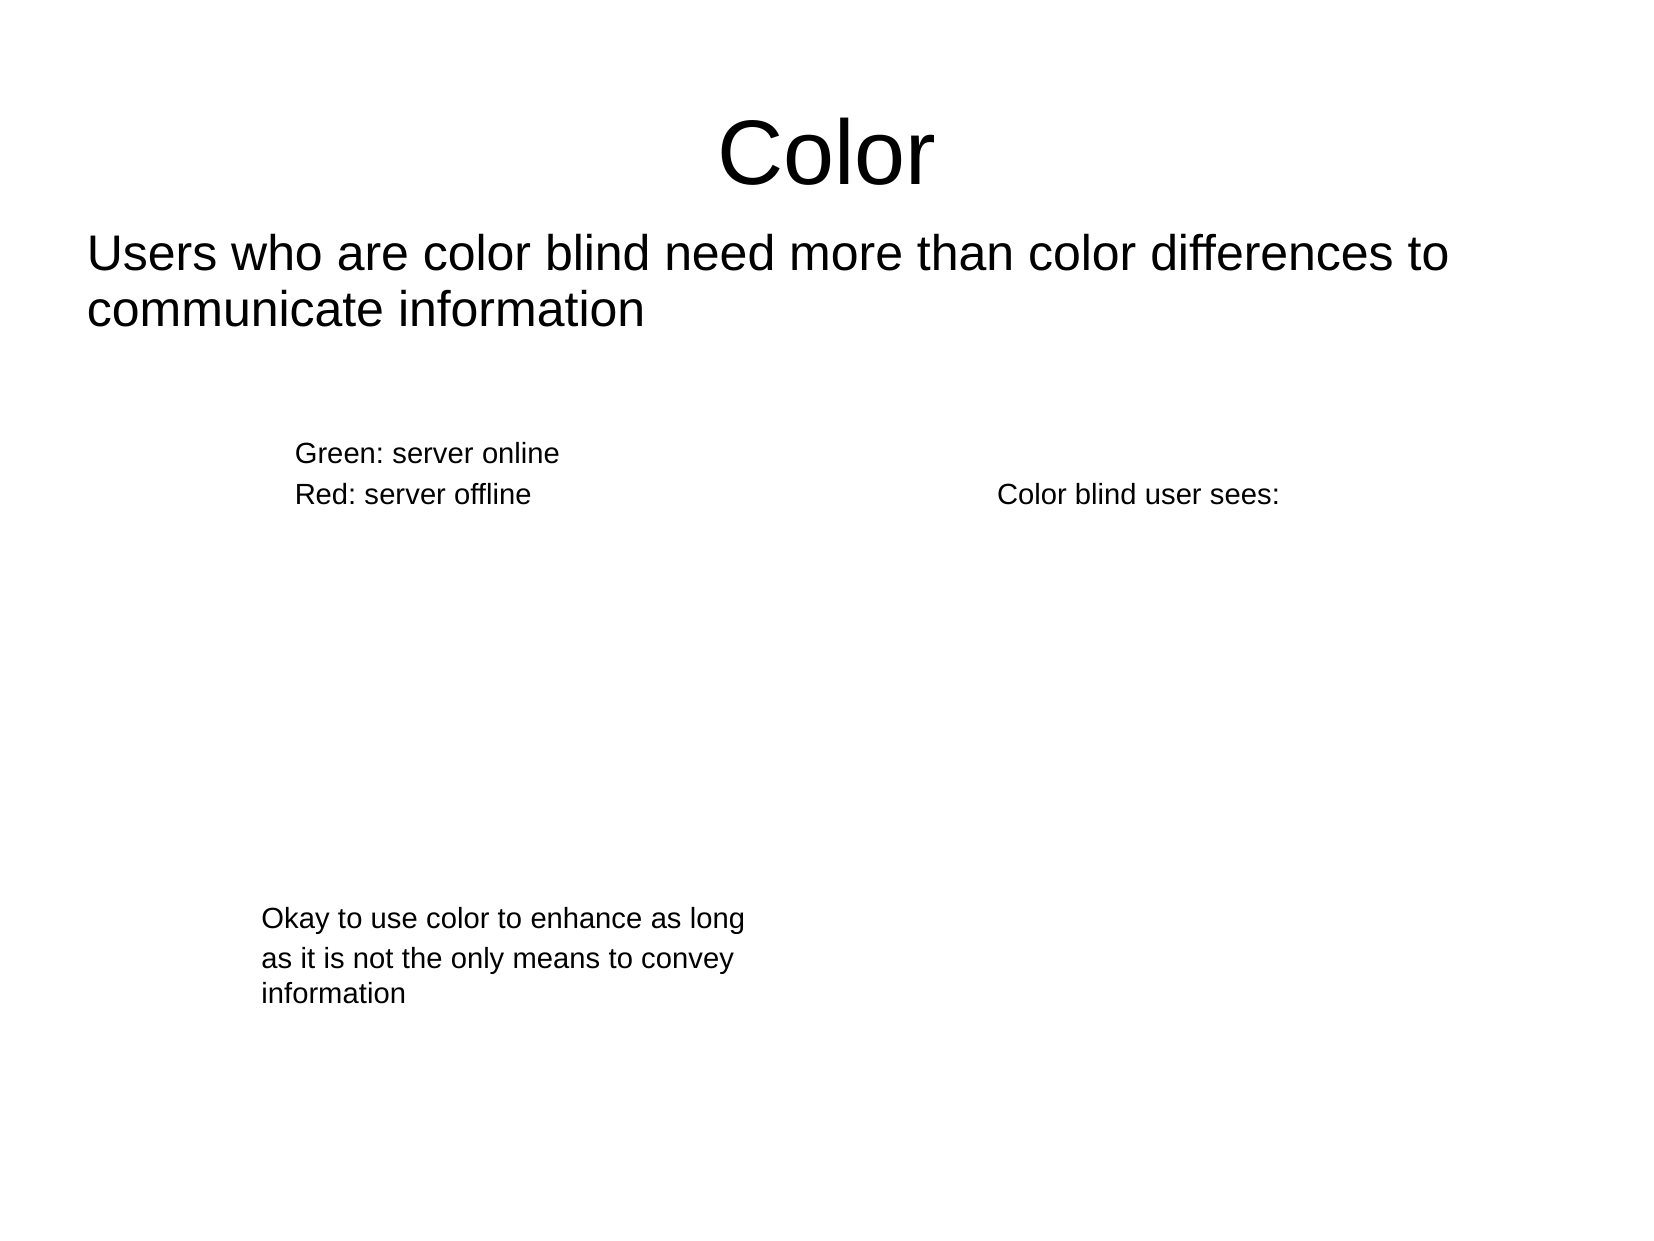

# Color
Users who are color blind need more than color differences to communicate information
Green: server online
Red: server offline
Color blind user sees:
Okay to use color to enhance as long
as it is not the only means to convey information